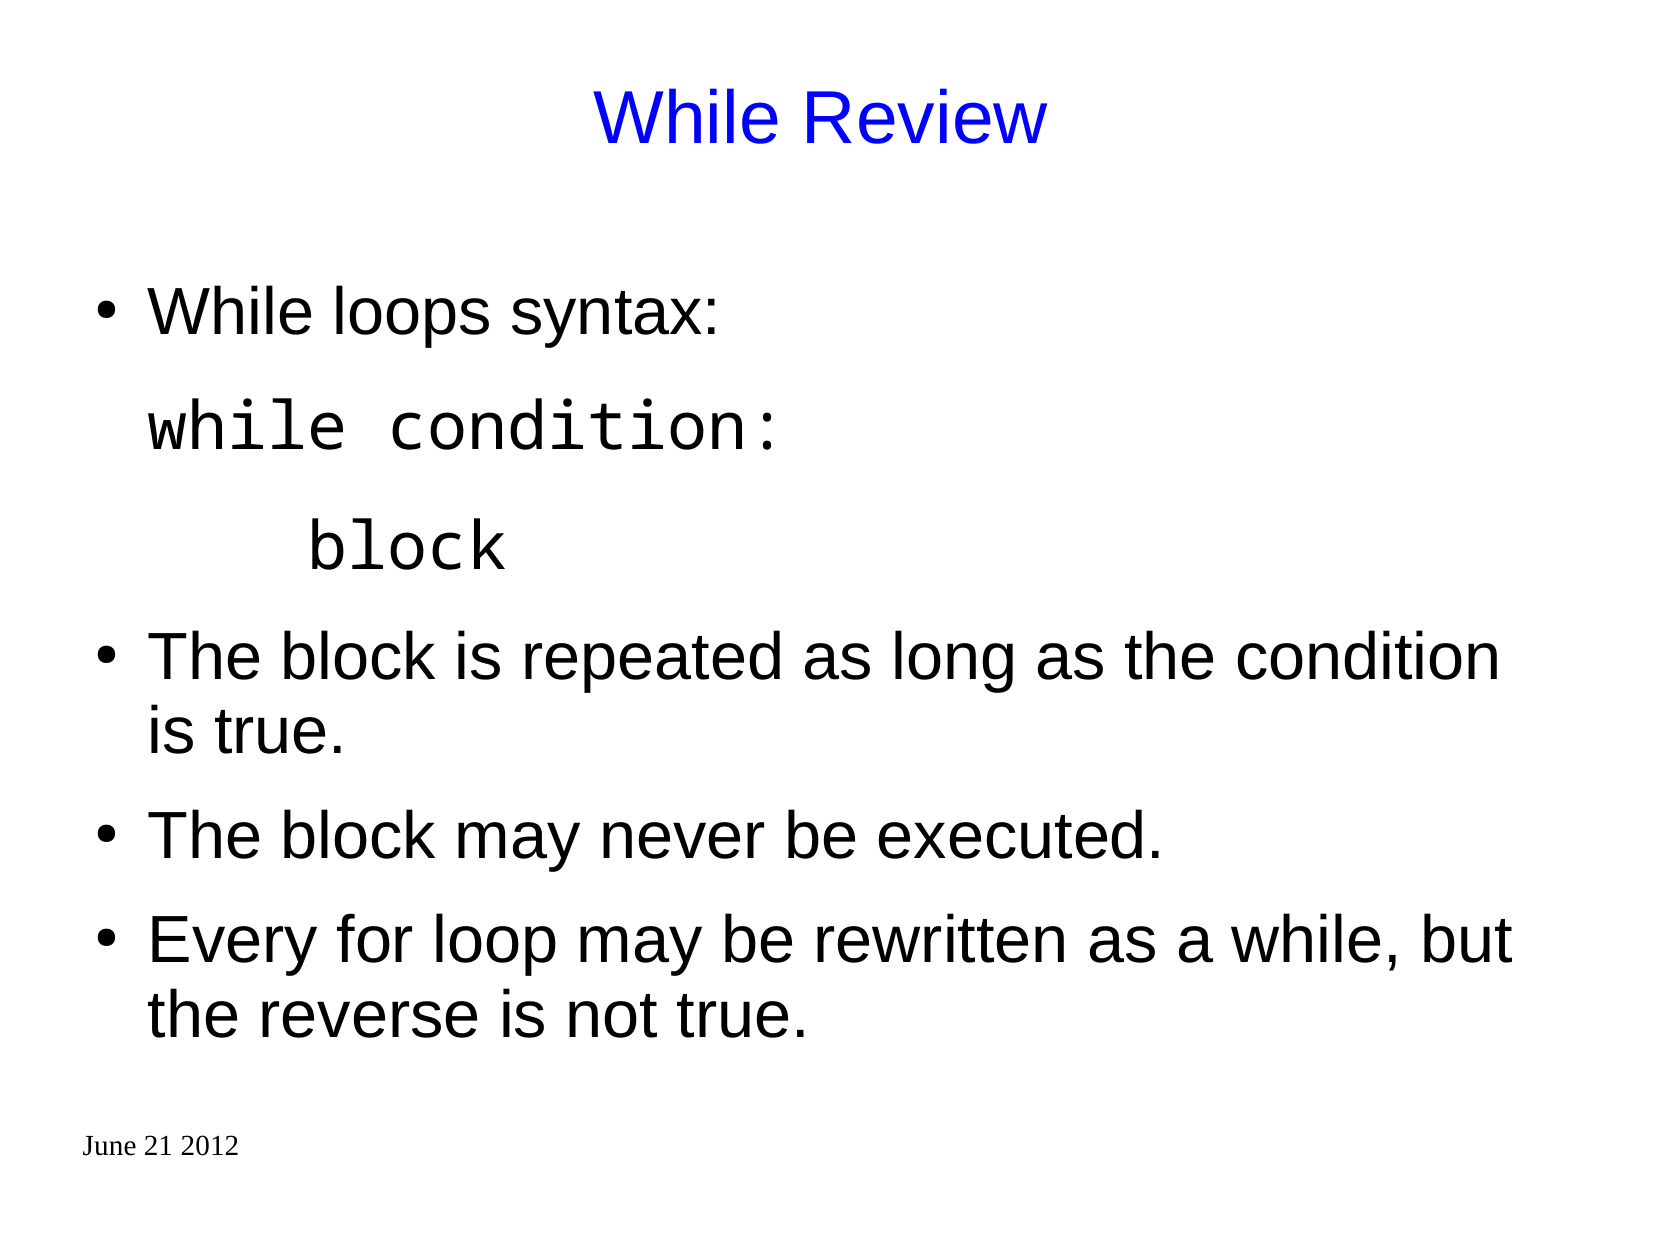

# While Review
While loops syntax:
while condition:
 block
The block is repeated as long as the condition is true.
The block may never be executed.
Every for loop may be rewritten as a while, but the reverse is not true.
June 21 2012